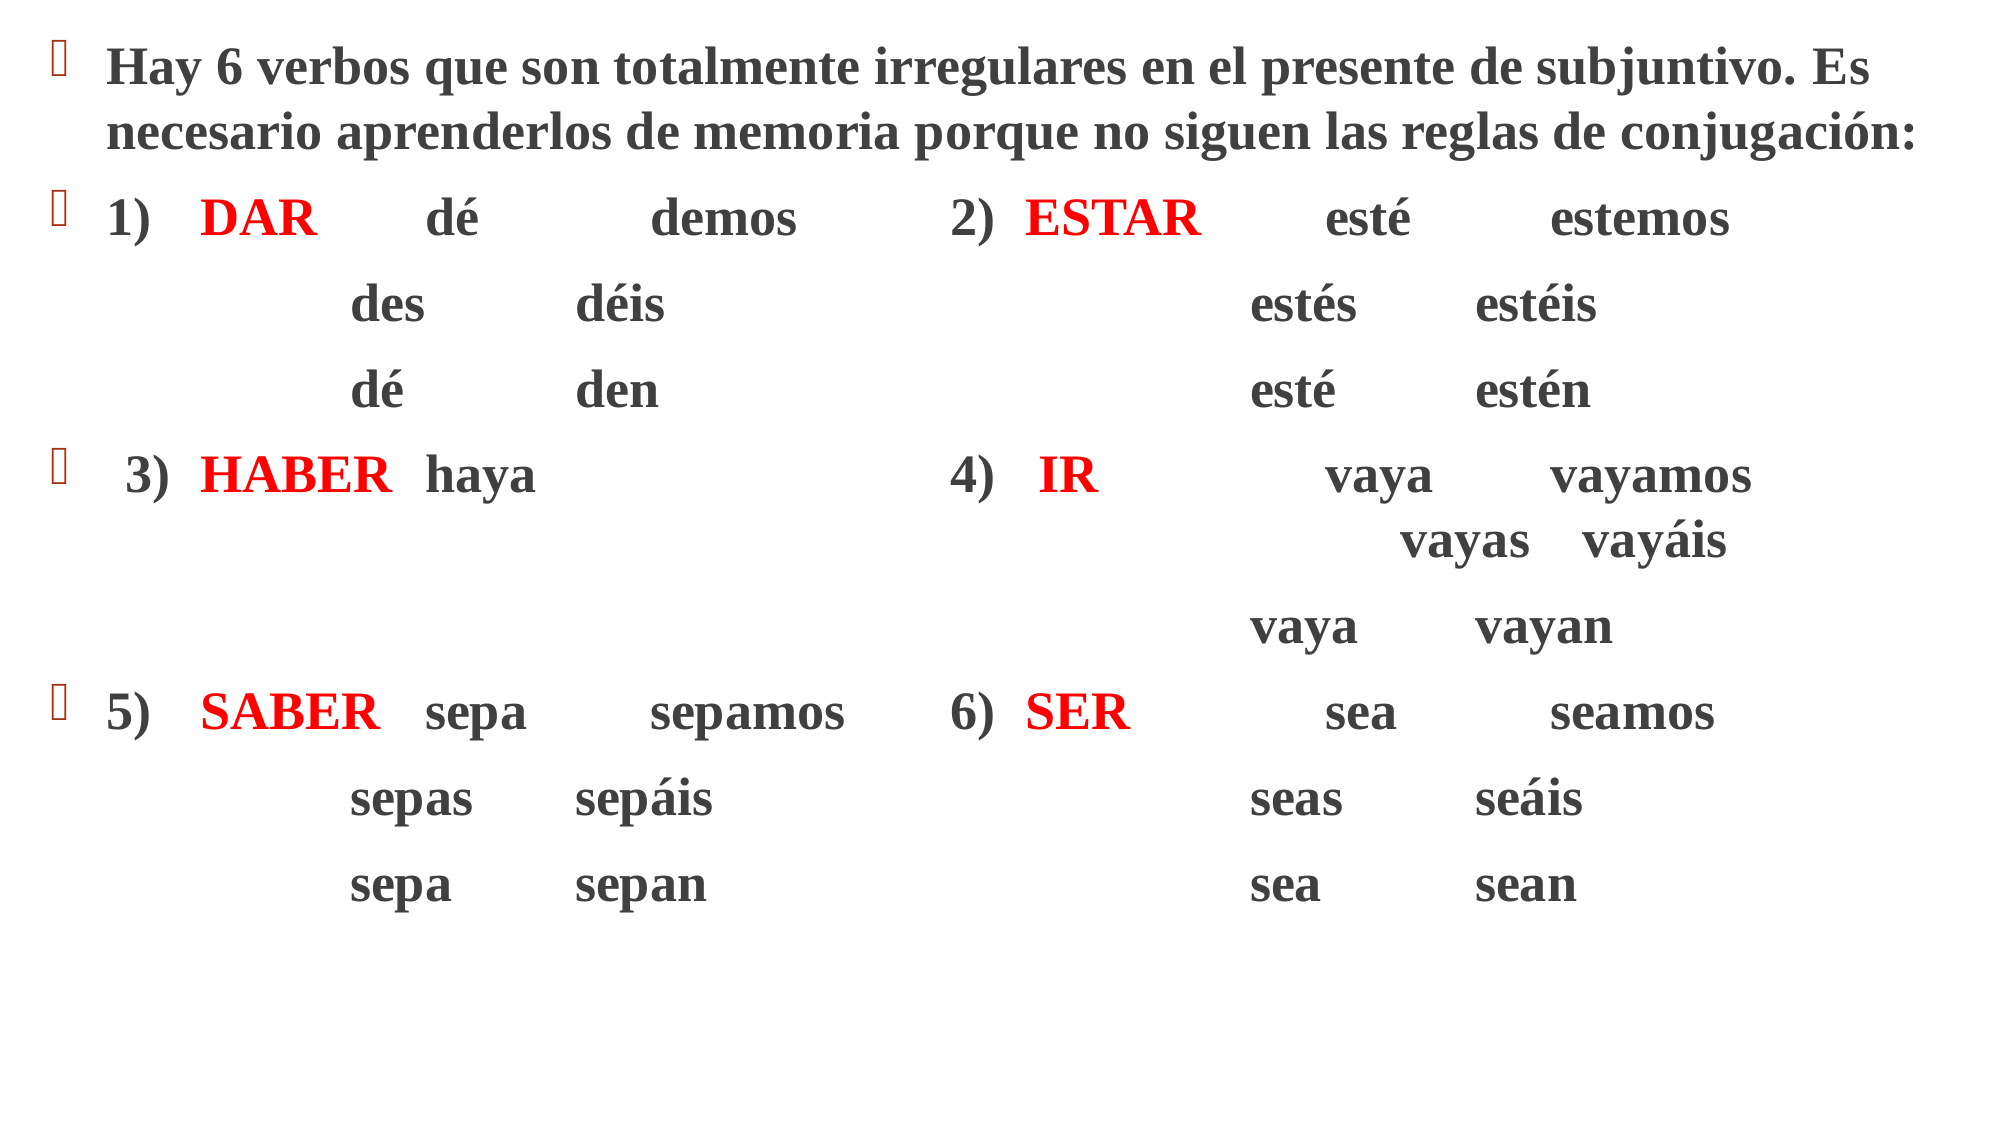

# Hay 6 verbos que son totalmente irregulares en el presente de subjuntivo. Es necesario aprenderlos de memoria porque no siguen las reglas de conjugación:
1)	DAR 		dé			demos			2)	ESTAR 		esté		estemos
					des		déis								estés		estéis
					dé			den								esté		estén
	3)	HABER 	haya						4)	 IR 			vaya		vayamos																				vayas		vayáis
																	vaya		vayan
5)	SABER 	sepa		sepamos		6)	SER 			sea			seamos
					sepas		sepáis								seas		seáis
					sepa		sepan								sea			sean